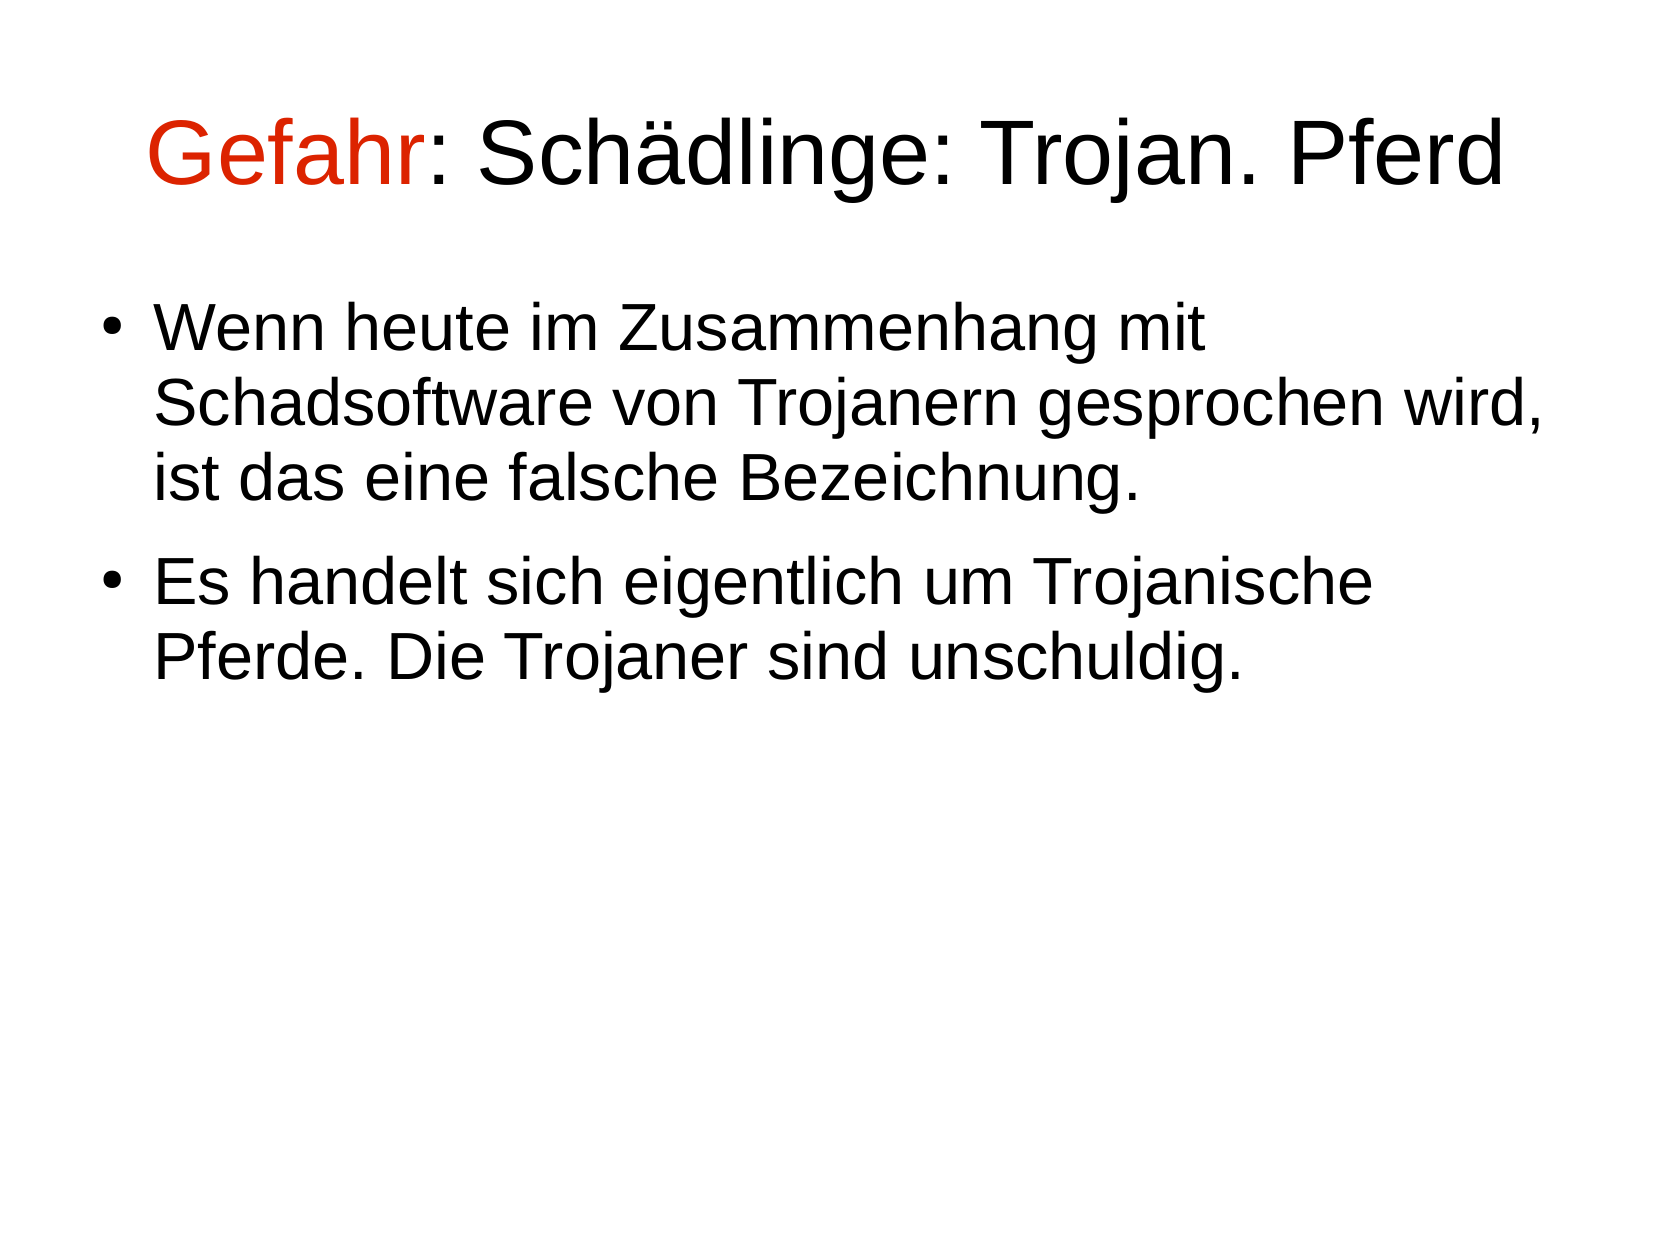

# Gefahr: Schädlinge: Trojan. Pferd
Wenn heute im Zusammenhang mit Schadsoftware von Trojanern gesprochen wird, ist das eine falsche Bezeichnung.
Es handelt sich eigentlich um Trojanische Pferde. Die Trojaner sind unschuldig.